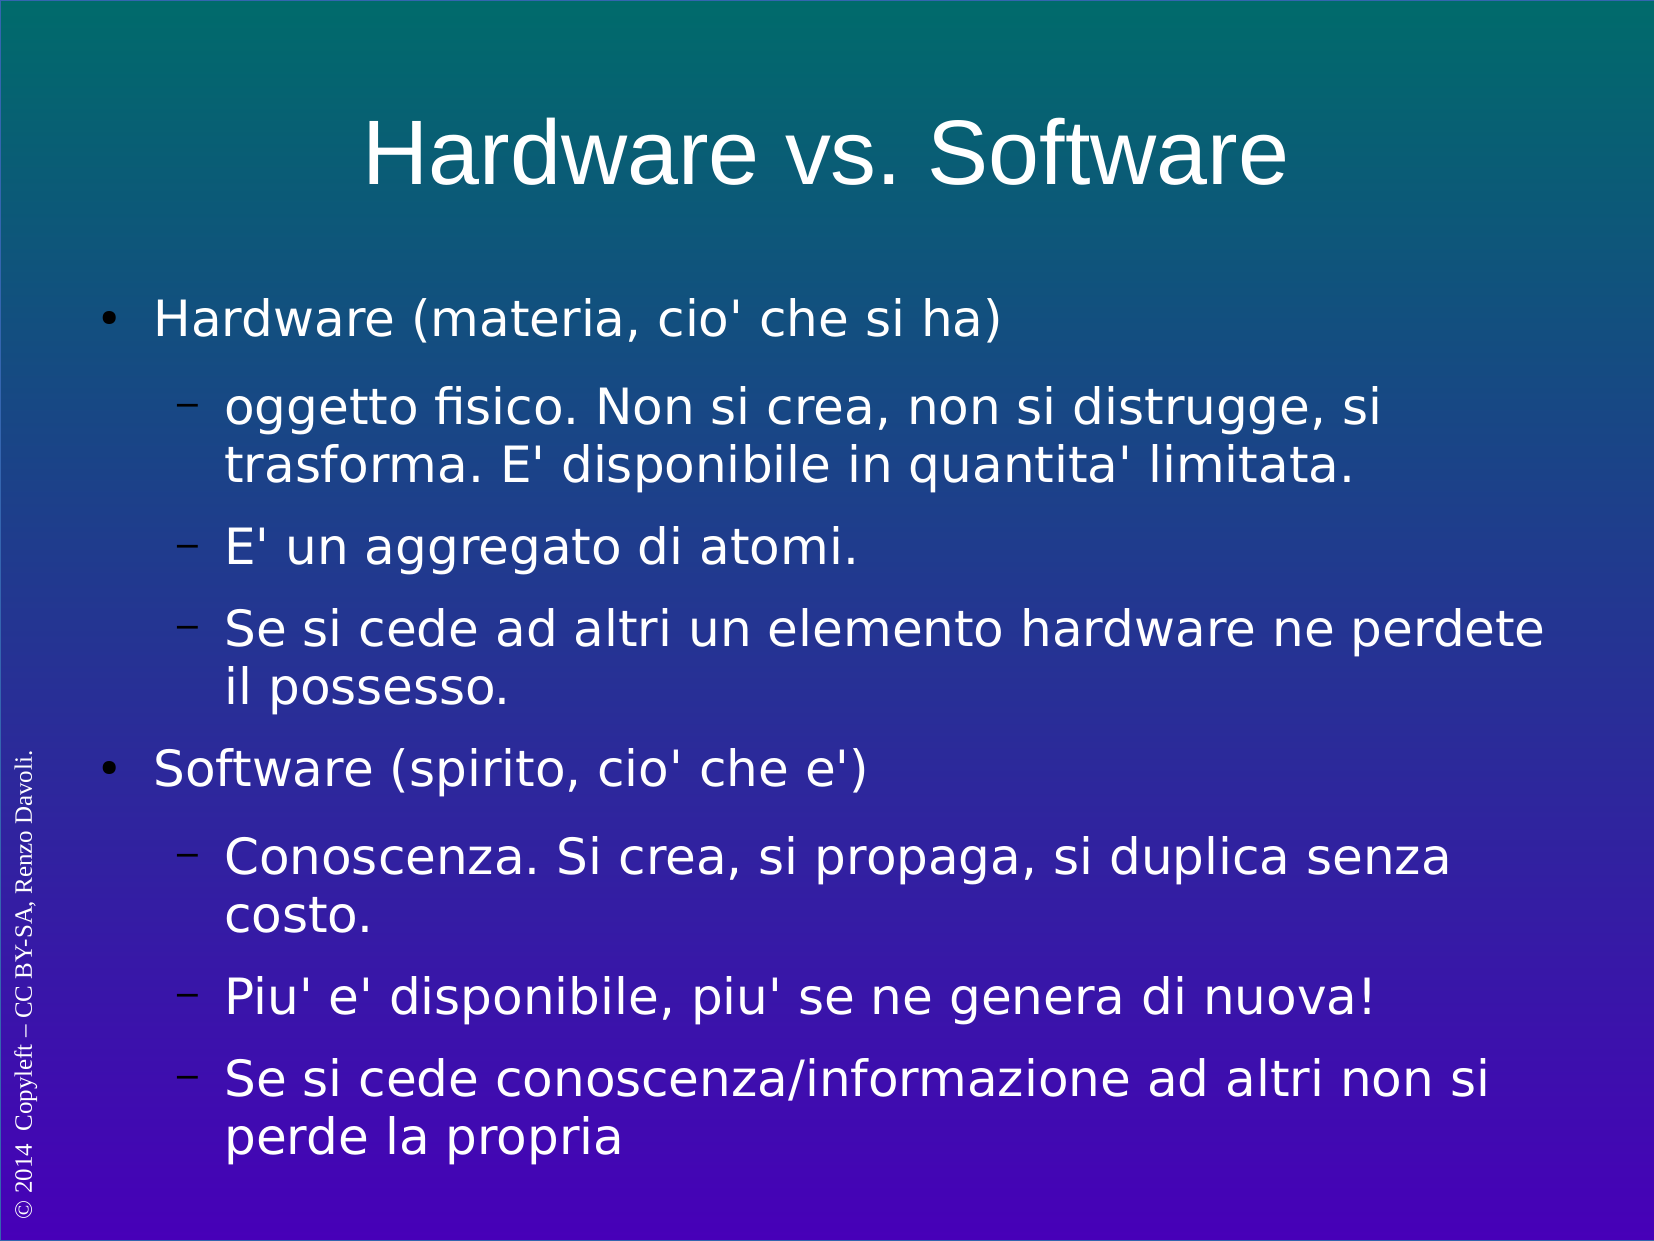

# Hardware vs. Software
Hardware (materia, cio' che si ha)
oggetto fisico. Non si crea, non si distrugge, si trasforma. E' disponibile in quantita' limitata.
E' un aggregato di atomi.
Se si cede ad altri un elemento hardware ne perdete il possesso.
Software (spirito, cio' che e')
Conoscenza. Si crea, si propaga, si duplica senza costo.
Piu' e' disponibile, piu' se ne genera di nuova!
Se si cede conoscenza/informazione ad altri non si perde la propria